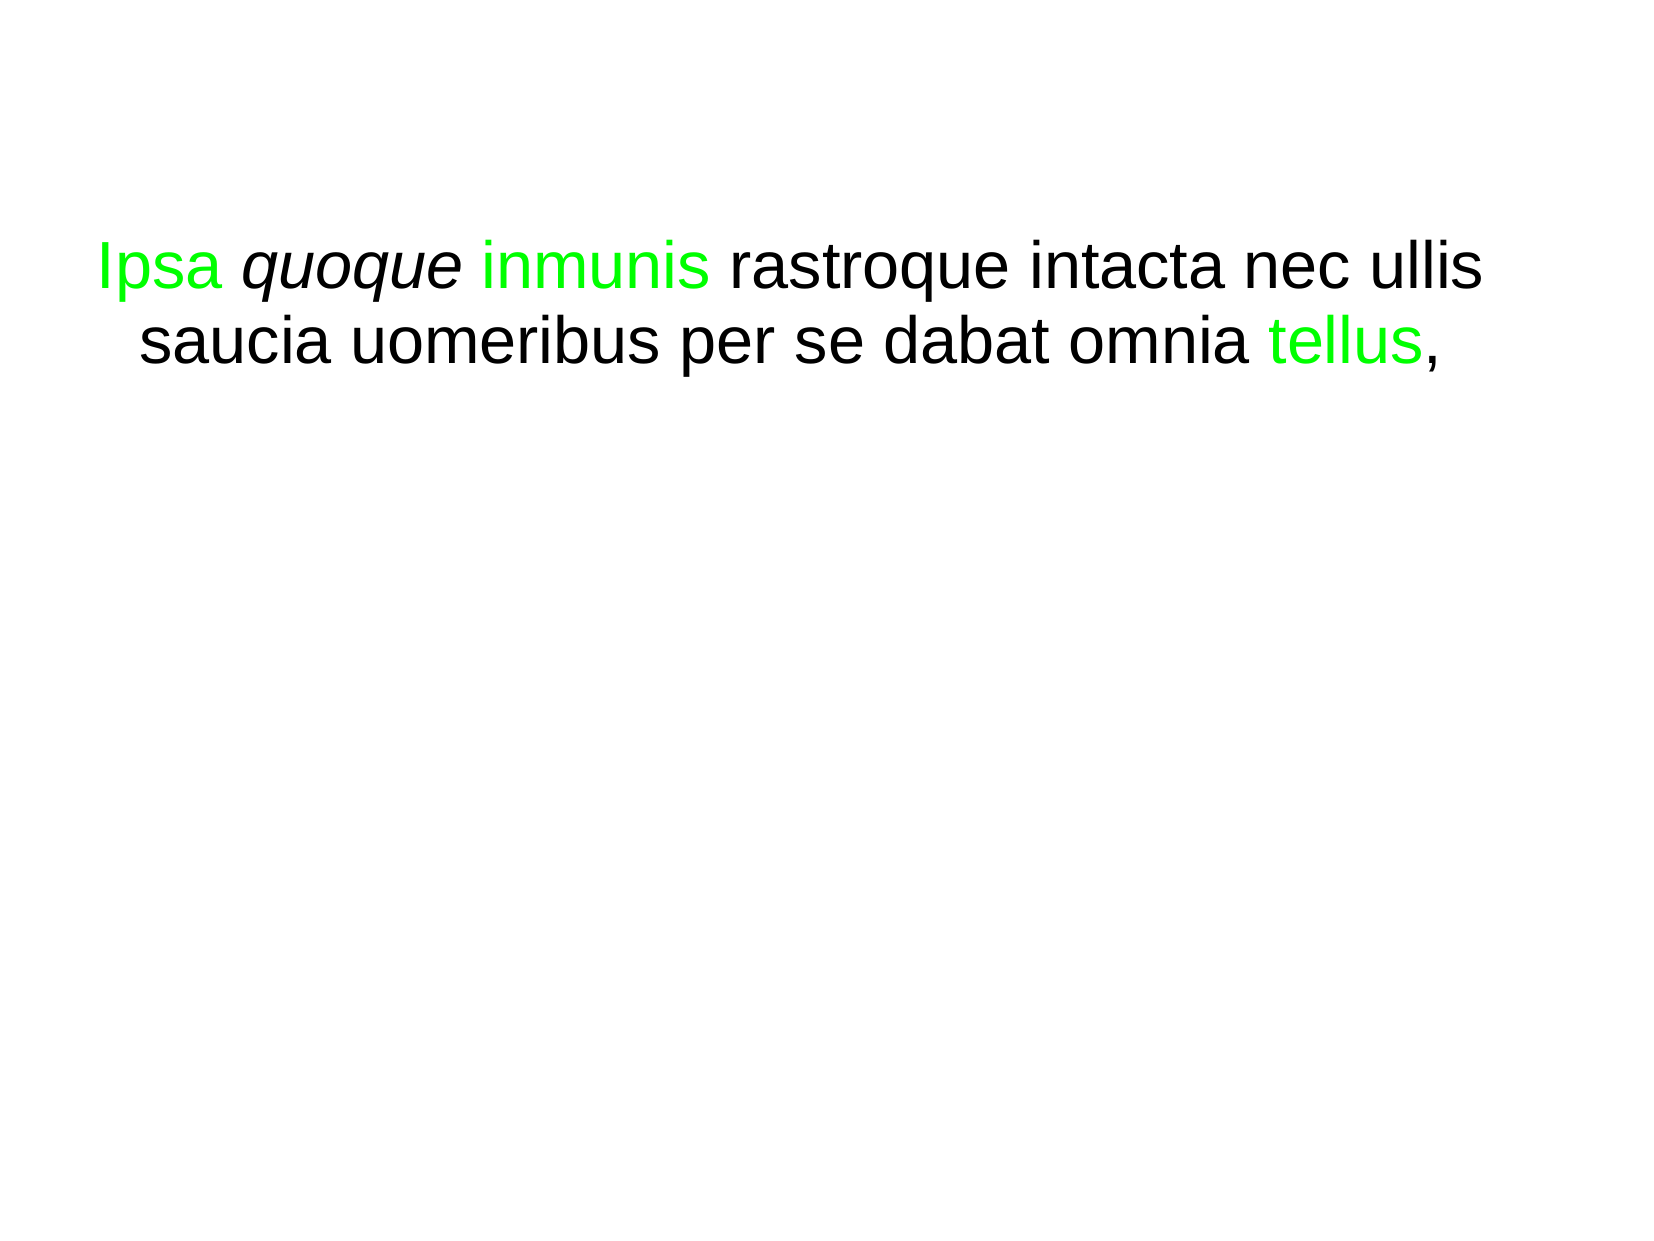

Ipsa quoque inmunis rastroque intacta nec ullis
saucia uomeribus per se dabat omnia tellus,
#